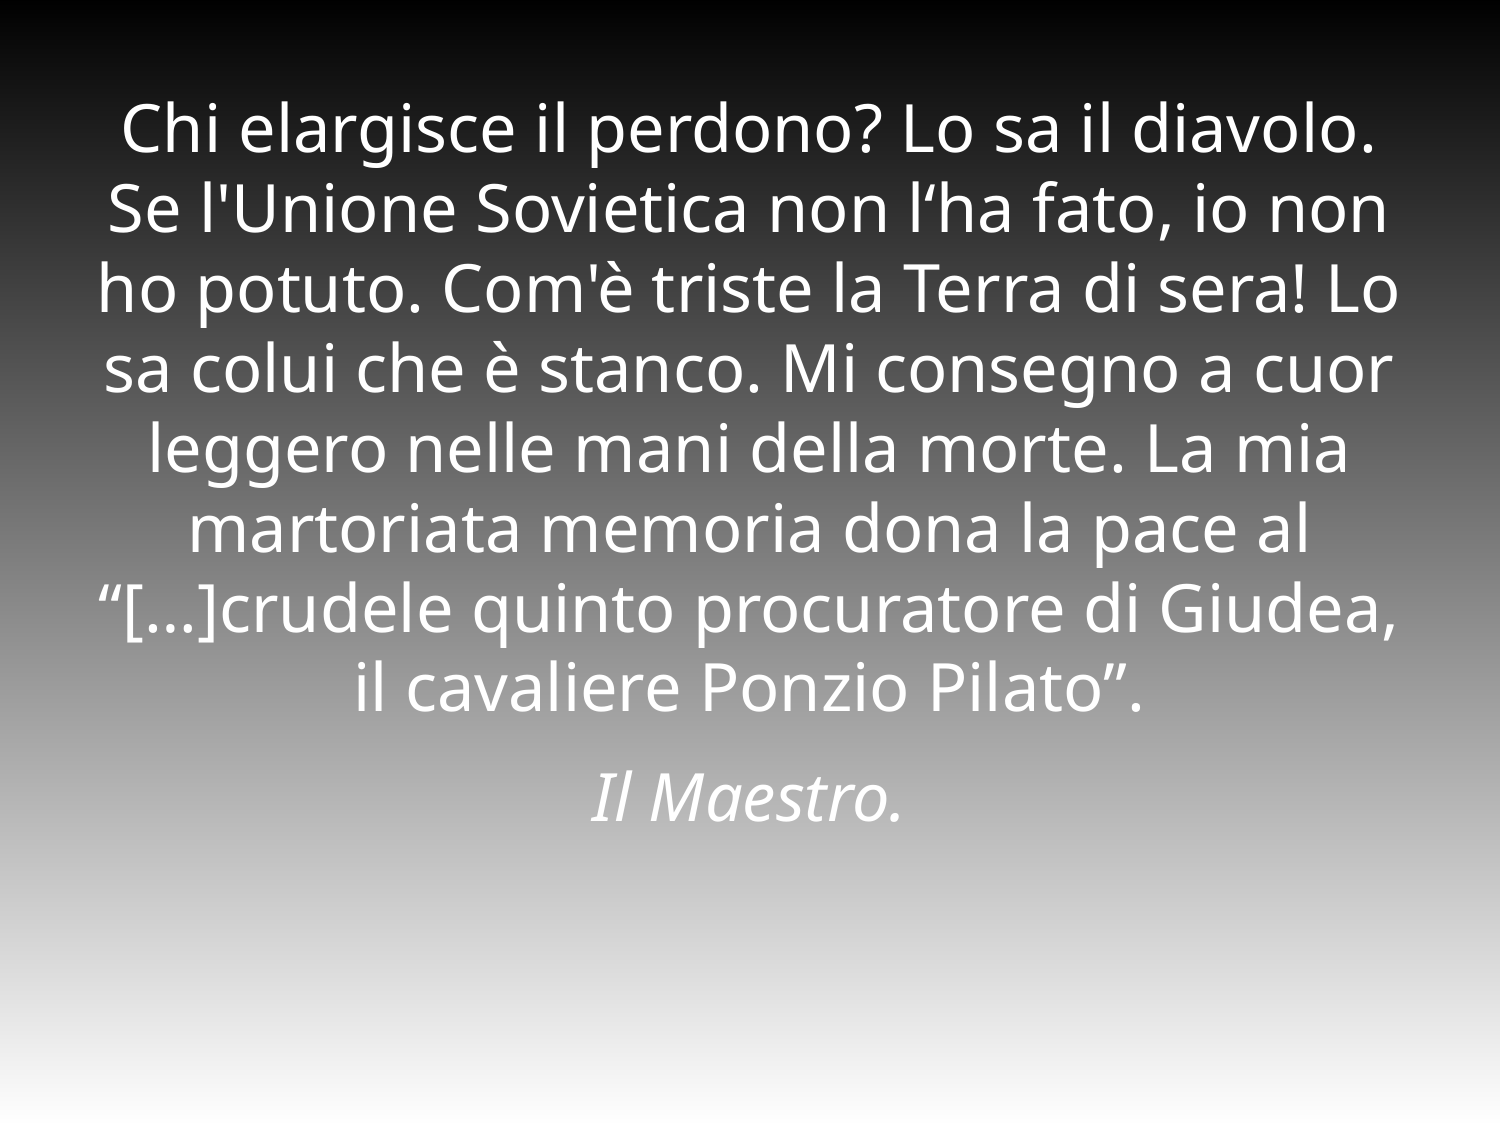

# Chi elargisce il perdono? Lo sa il diavolo. Se l'Unione Sovietica non l‘ha fato, io non ho potuto. Com'è triste la Terra di sera! Lo sa colui che è stanco. Mi consegno a cuor leggero nelle mani della morte. La mia martoriata memoria dona la pace al “[…]crudele quinto procuratore di Giudea, il cavaliere Ponzio Pilato”.
Il Maestro.